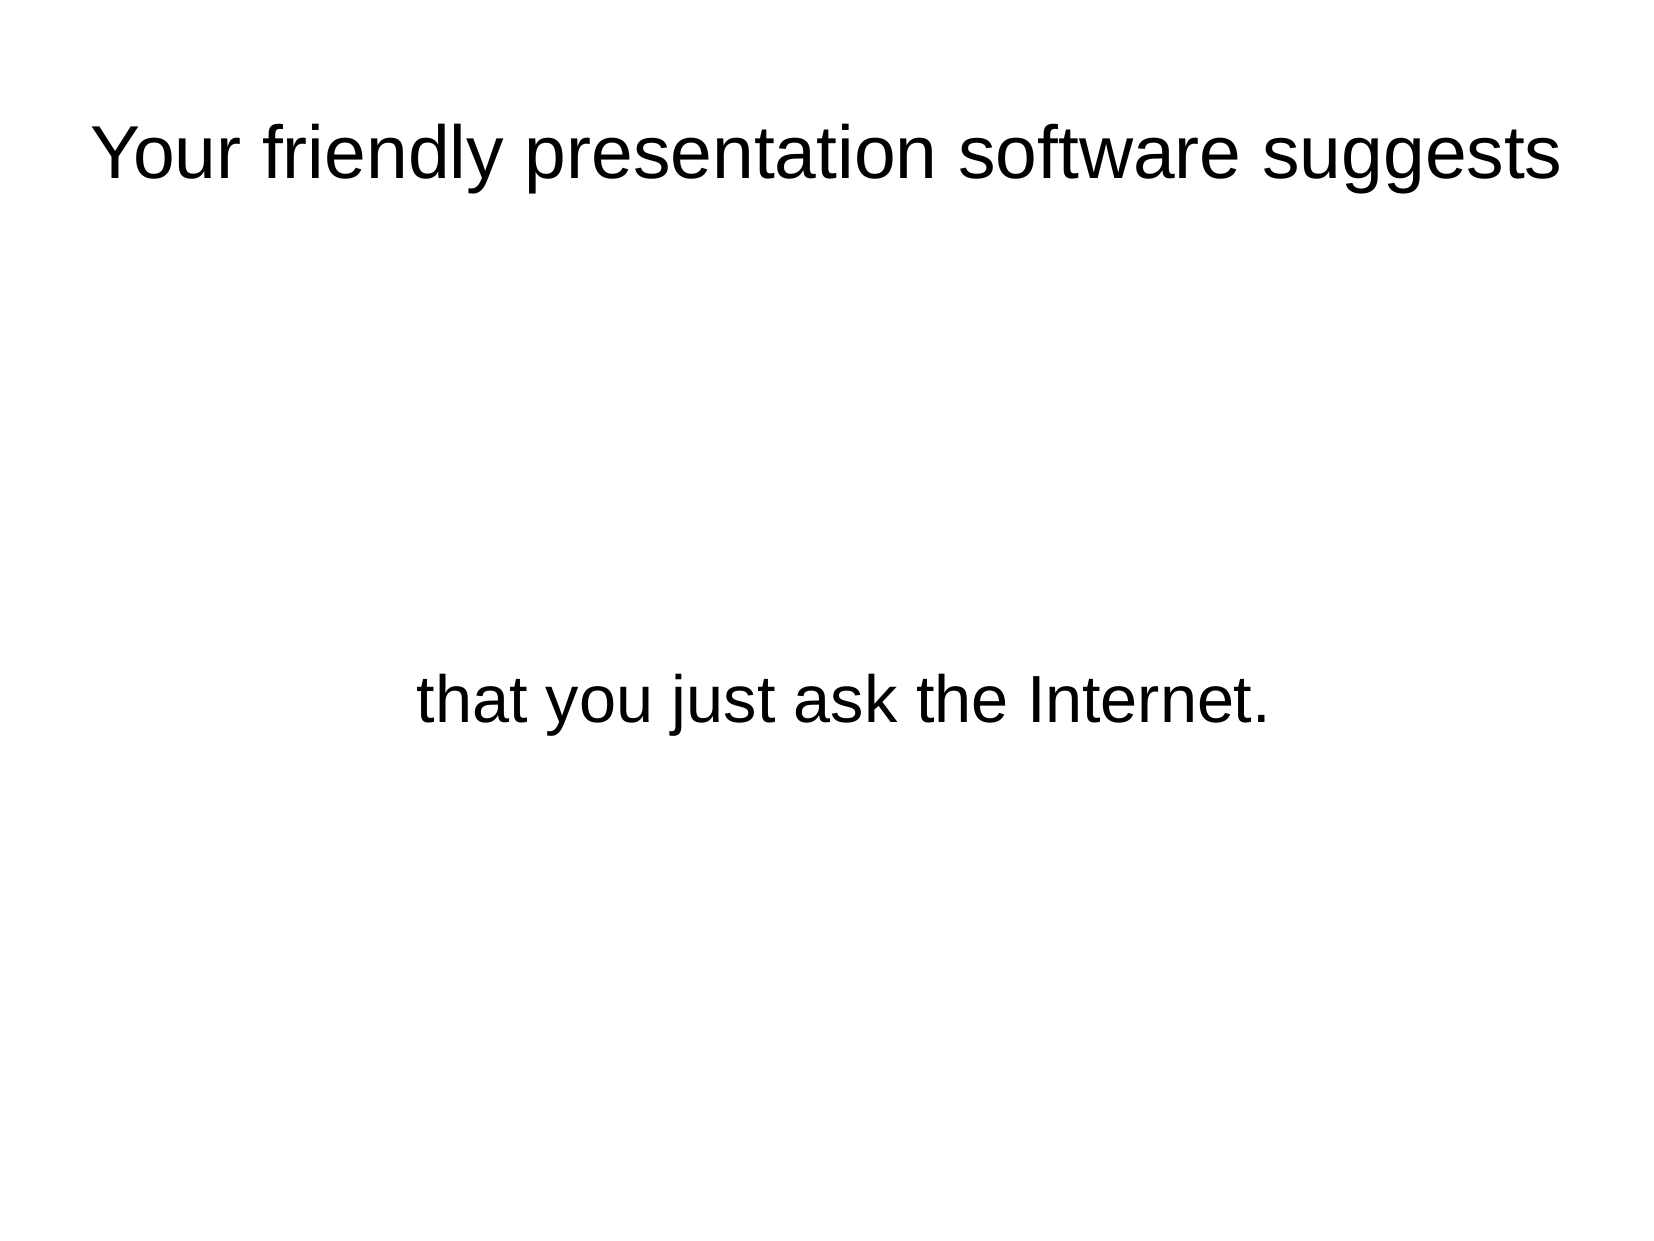

# Your friendly presentation software suggests
that you just ask the Internet.